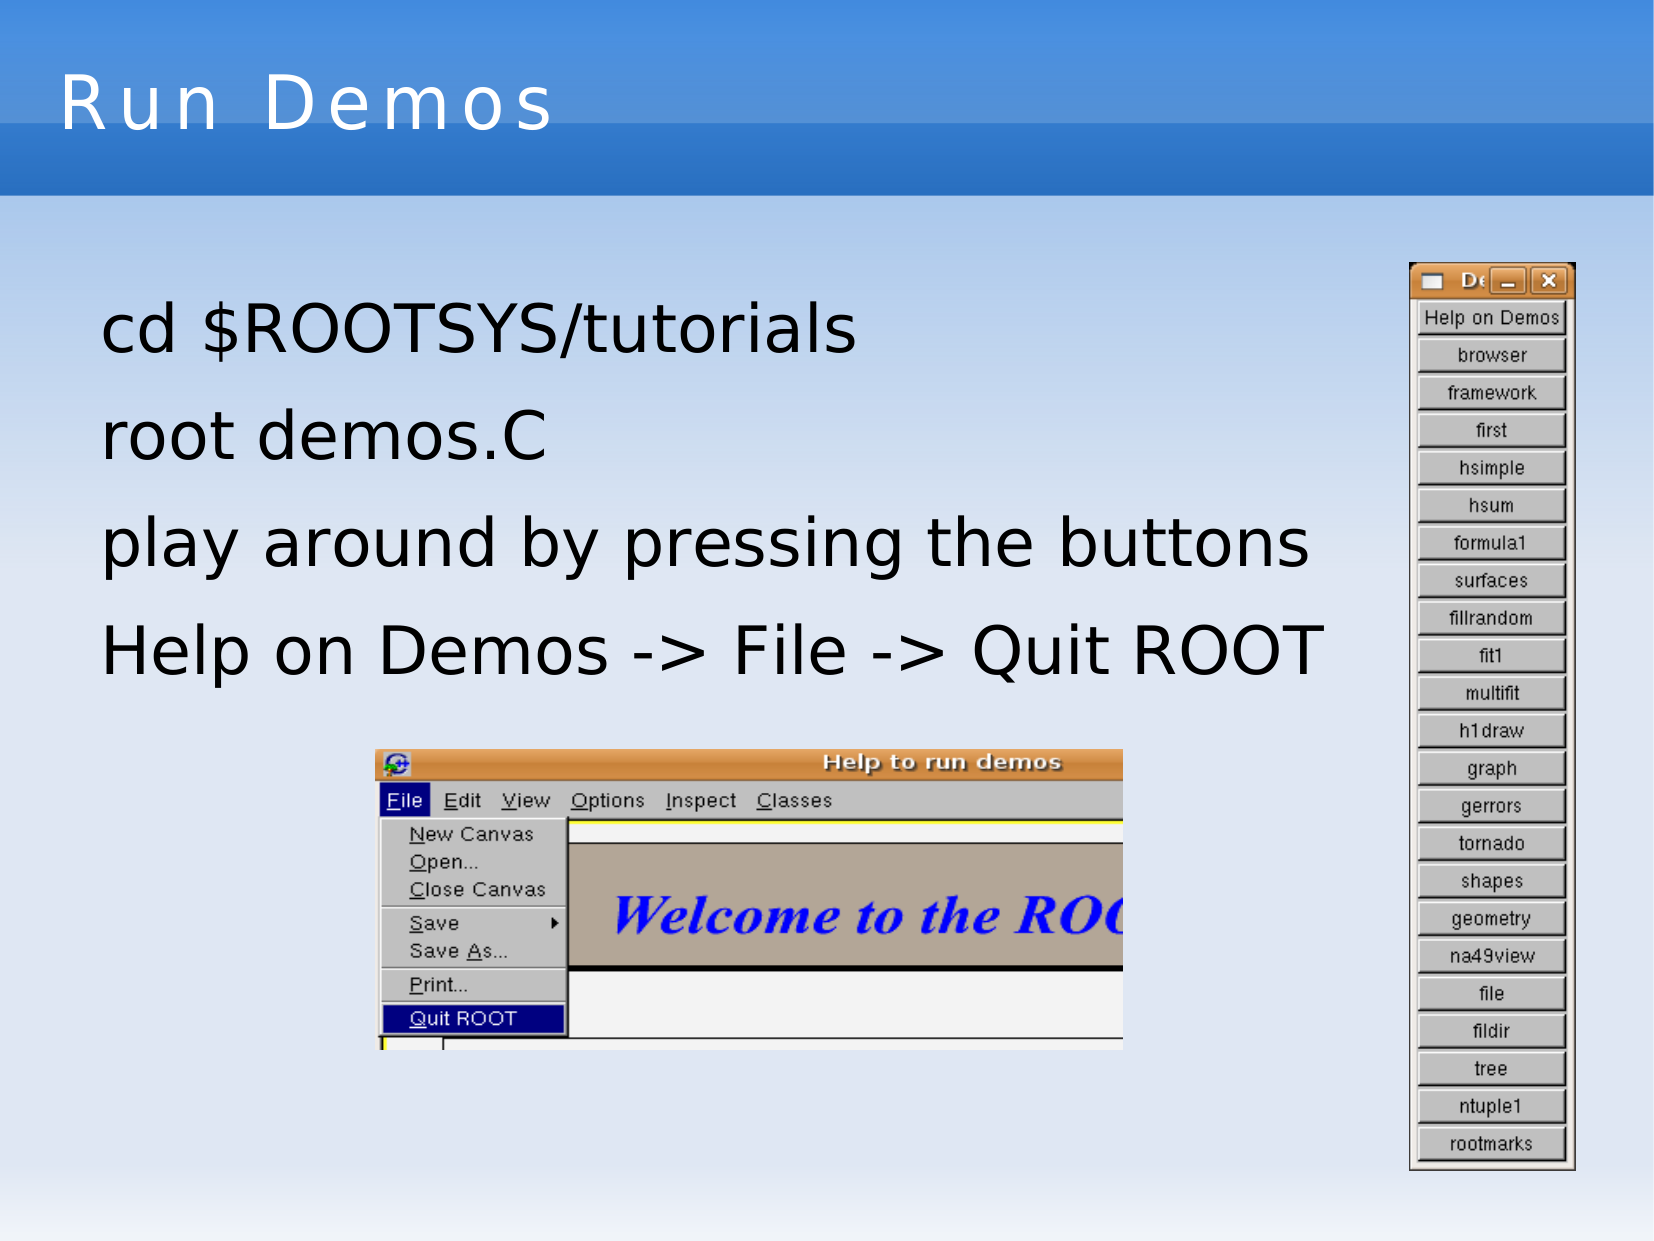

# Run Demos
cd $ROOTSYS/tutorials
root demos.C
play around by pressing the buttons
Help on Demos -> File -> Quit ROOT